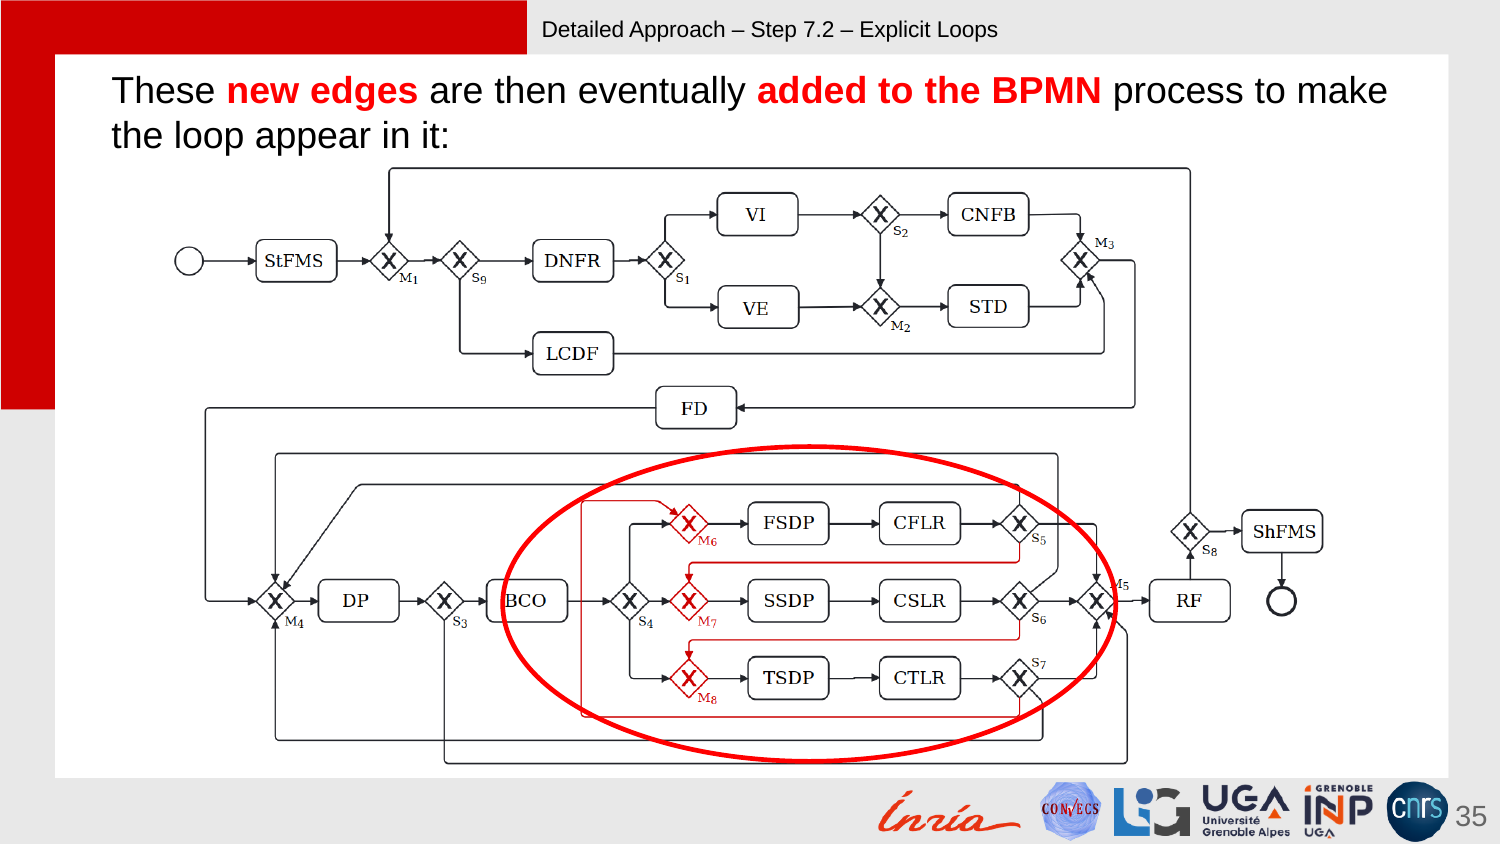

# Detailed Approach – Step 7.2 – Explicit Loops
These new edges are then eventually added to the BPMN process to make the loop appear in it:
35